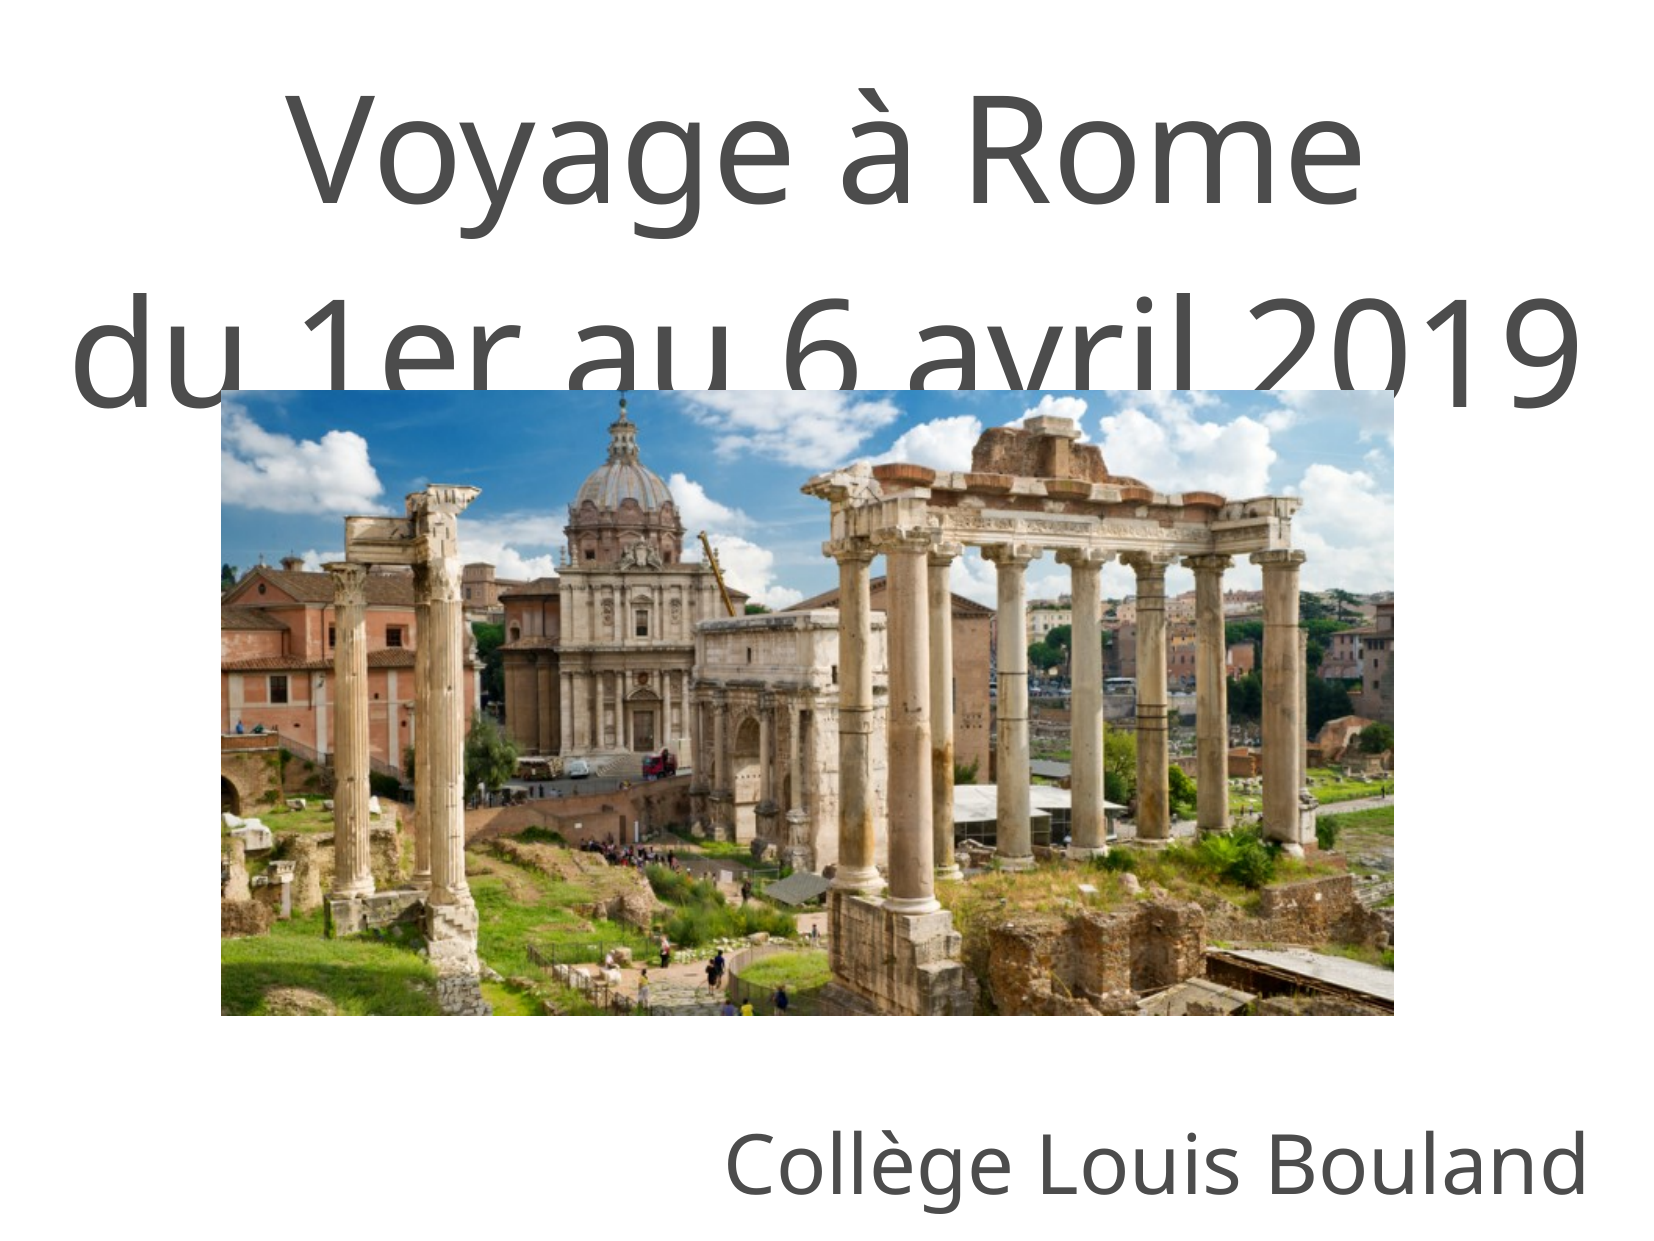

Voyage à Rome
du 1er au 6 avril 2019
Collège Louis Bouland